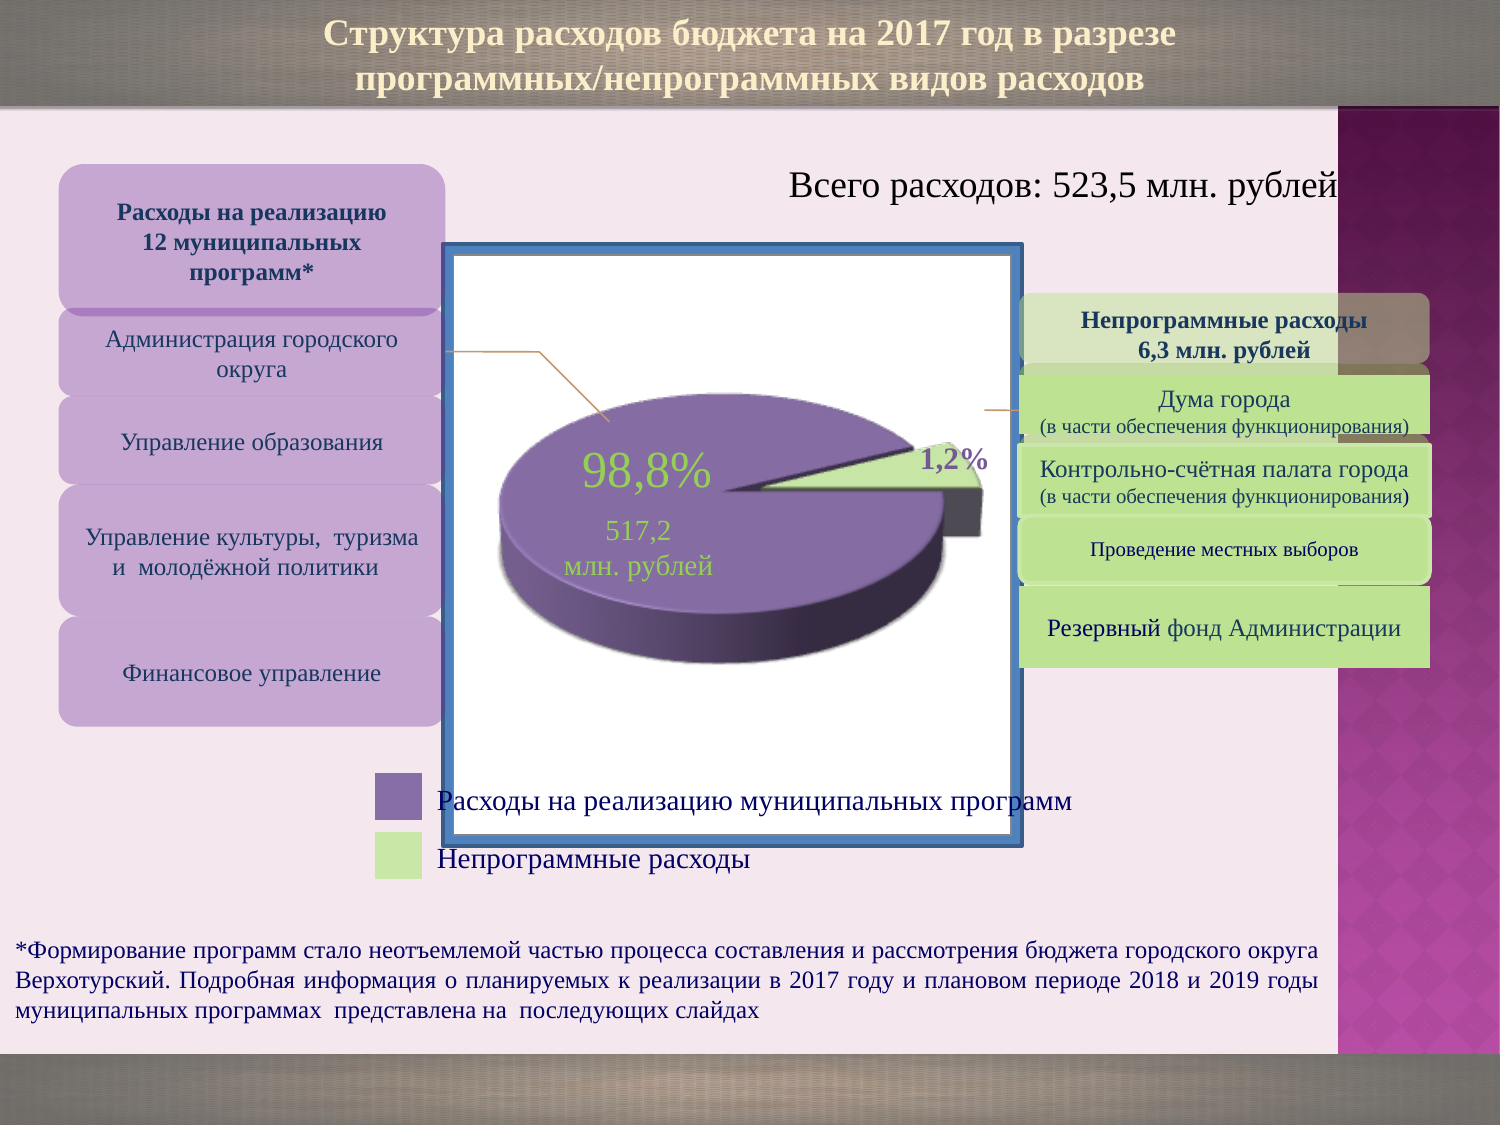

Структура расходов бюджета на 2017 год в разрезе
программных/непрограммных видов расходов
Всего расходов: 523,5 млн. рублей
Расходы на реализацию
12 муниципальных программ*
Администрация городского округа
Управление образования
Управление культуры, туризма и молодёжной политики
Финансовое управление
Непрограммные расходы
6,3 млн. рублей
Дума города
(в части обеспечения функционирования)
1,2%
Контрольно-счётная палата города (в части обеспечения функционирования)
517,2
млн. рублей
Проведение местных выборов
Резервный фонд Администрации
Расходы на реализацию муниципальных программ
Непрограммные расходы
*Формирование программ стало неотъемлемой частью процесса составления и рассмотрения бюджета городского округа Верхотурский. Подробная информация о планируемых к реализации в 2017 году и плановом периоде 2018 и 2019 годы муниципальных программах представлена на последующих слайдах